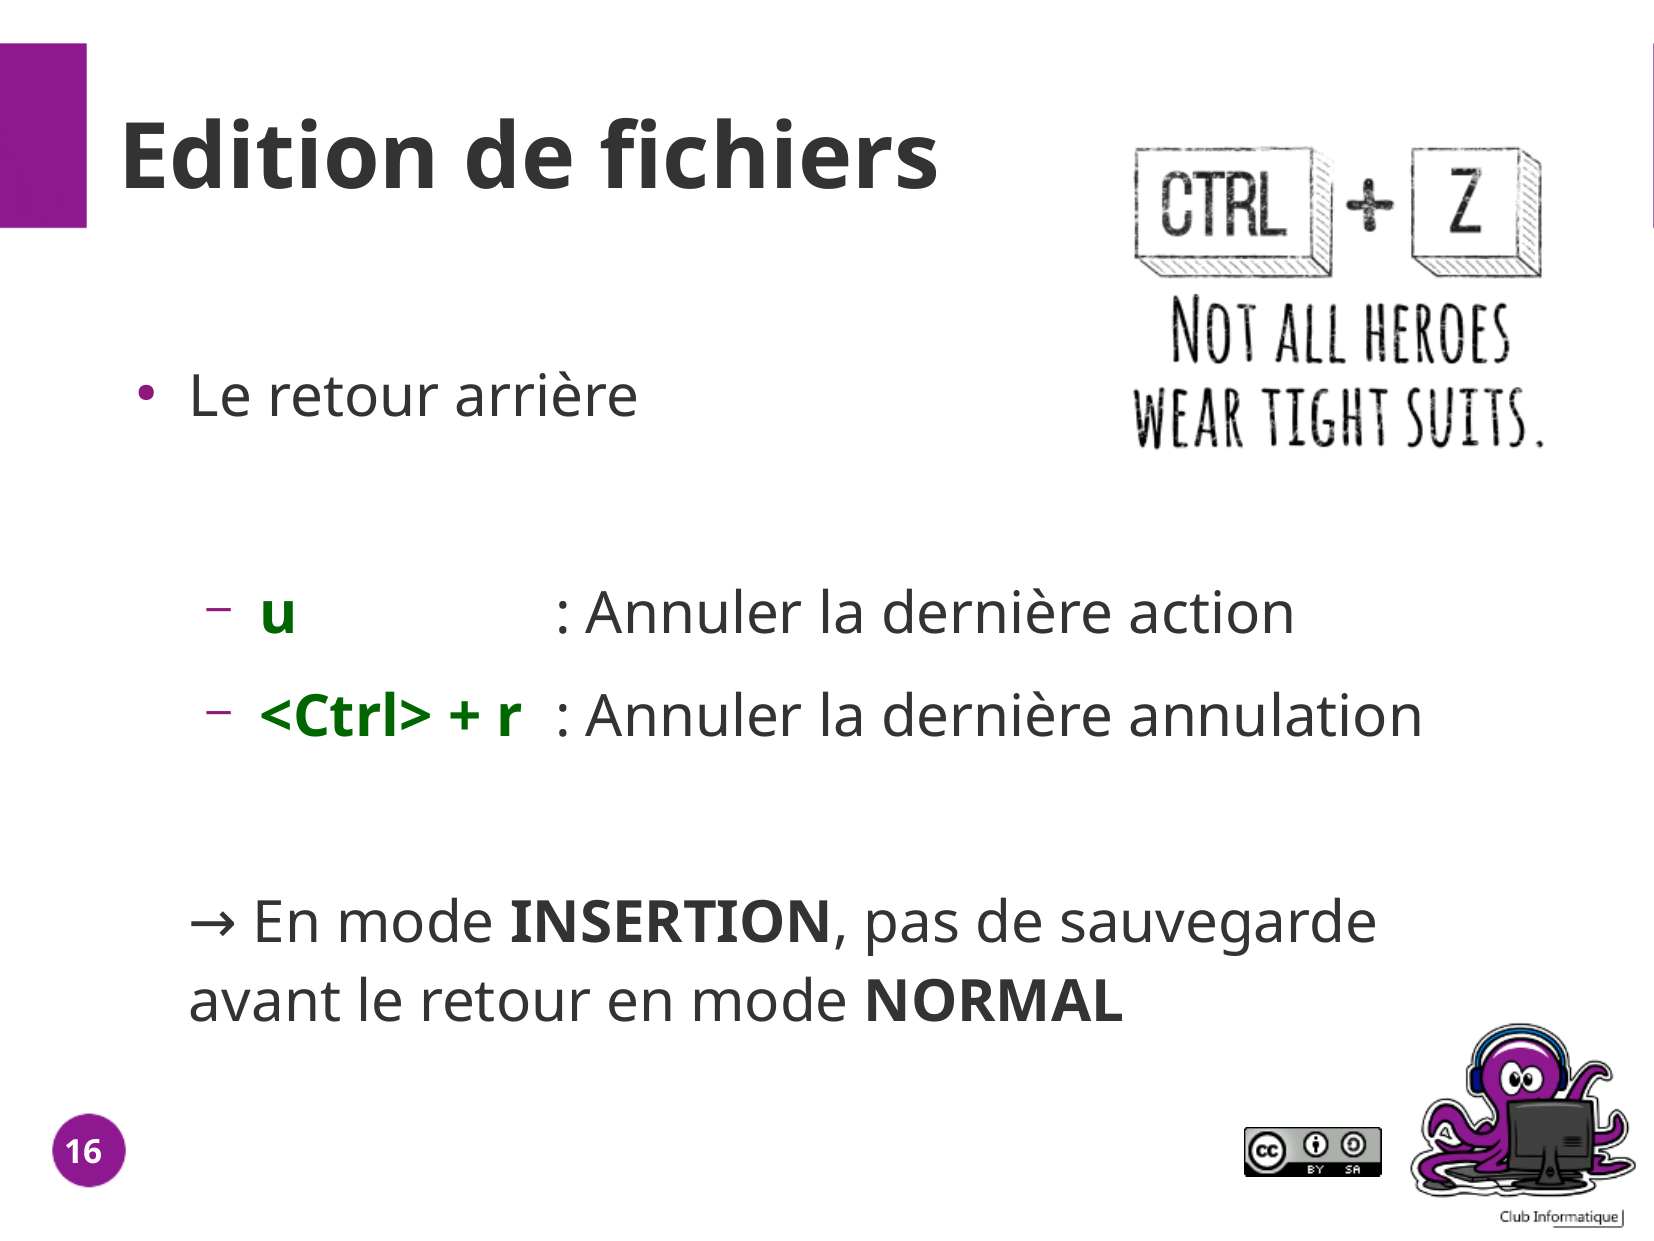

# Edition de fichiers
Le retour arrière
u 	 			: Annuler la dernière action
<Ctrl> + r 	: Annuler la dernière annulation
→ En mode INSERTION, pas de sauvegarde avant le retour en mode NORMAL
16